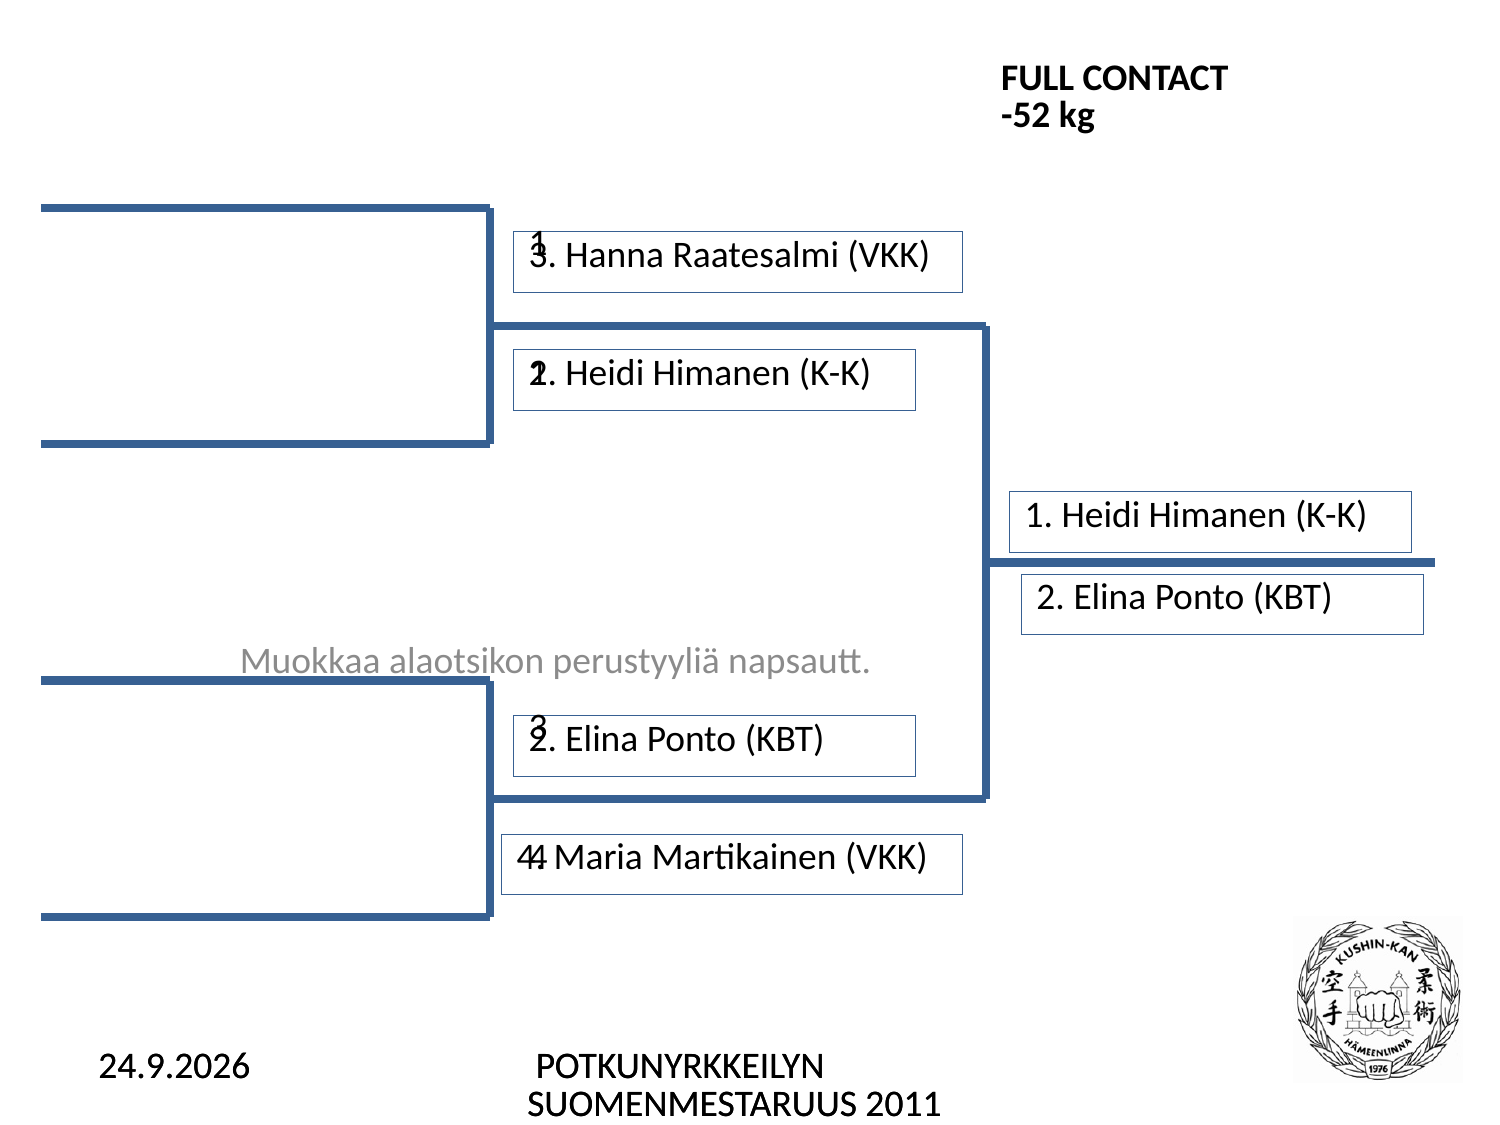

FULL CONTACT
-52 kg
1
3. Hanna Raatesalmi (VKK)
1. Heidi Himanen (K-K)
2
1. Heidi Himanen (K-K)
2. Elina Ponto (KBT)
3
2. Elina Ponto (KBT)
4. Maria Martikainen (VKK)
4
<footer>POTKUNYRKKEILYN SUOMENMESTARUUS 2011